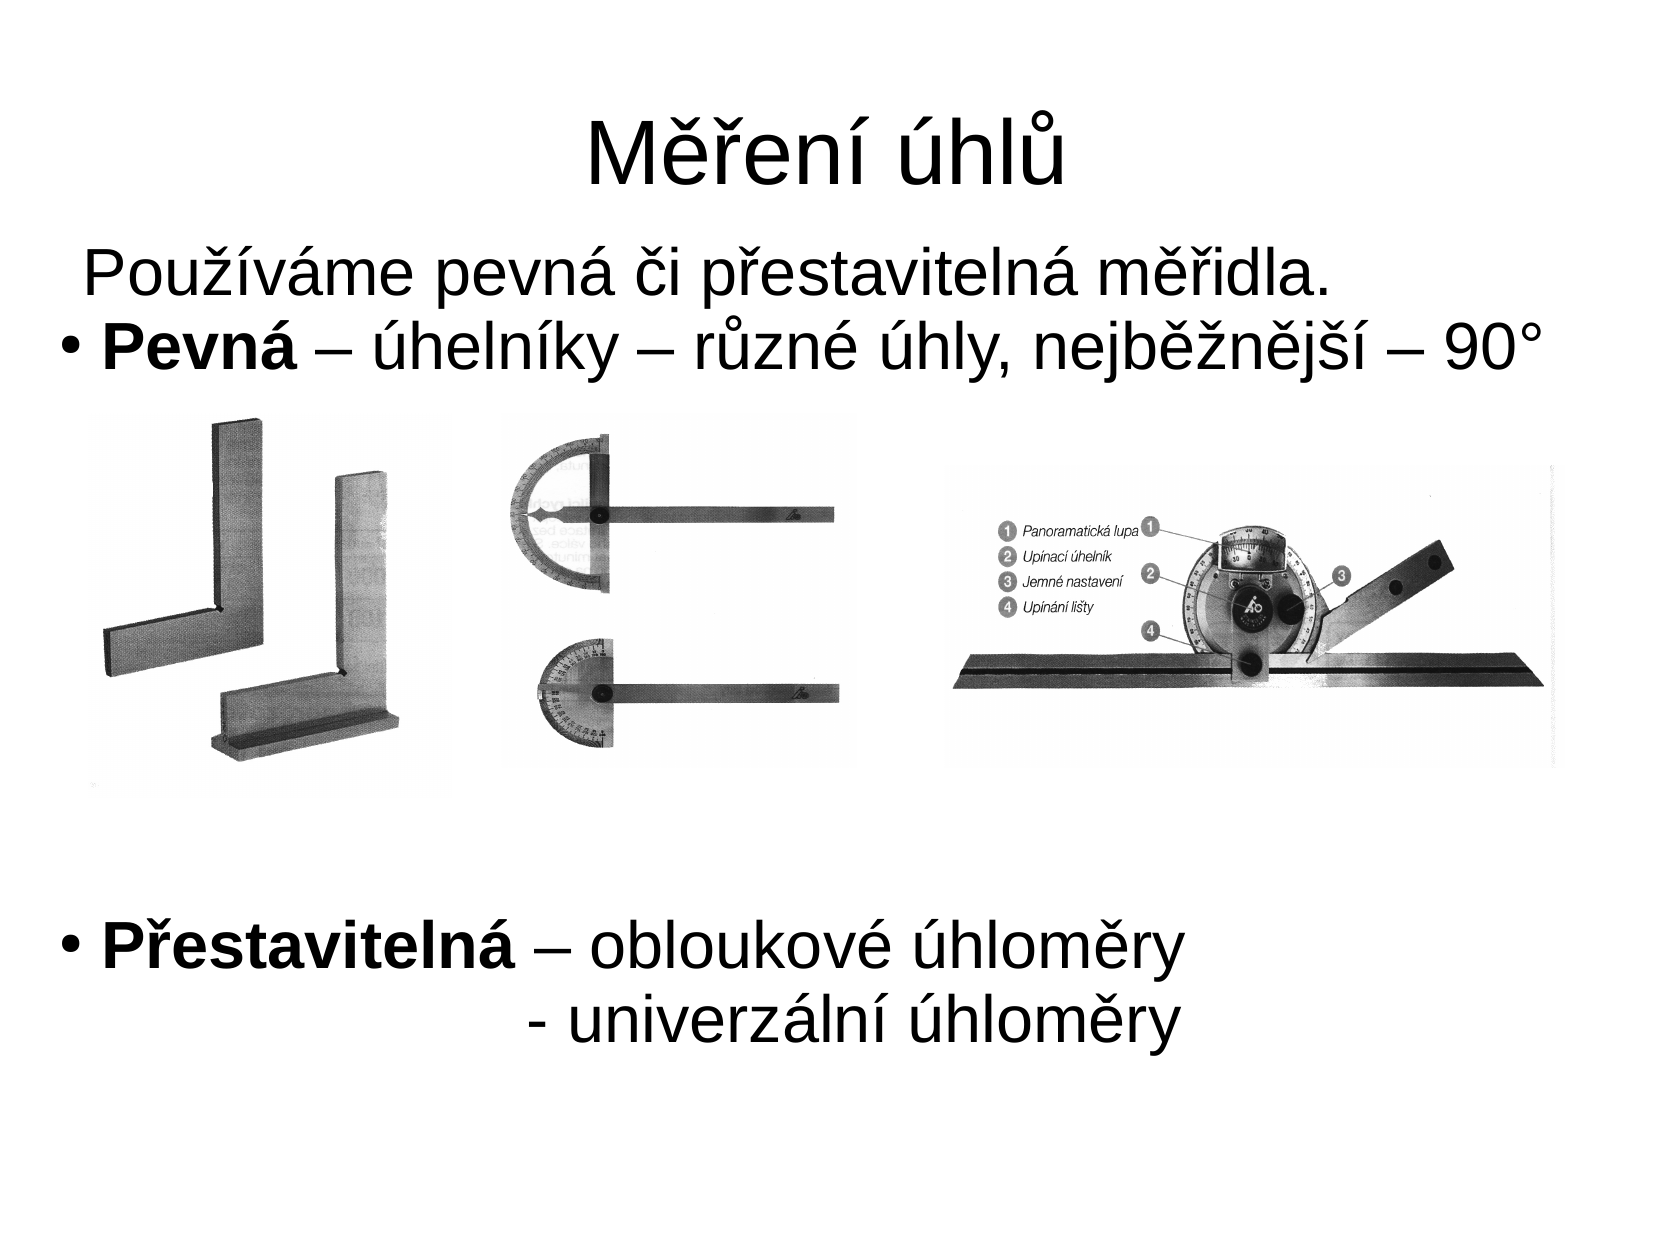

# Měření úhlů
Používáme pevná či přestavitelná měřidla.
 Pevná – úhelníky – různé úhly, nejběžnější – 90°
 Přestavitelná – obloukové úhloměry
 - univerzální úhloměry